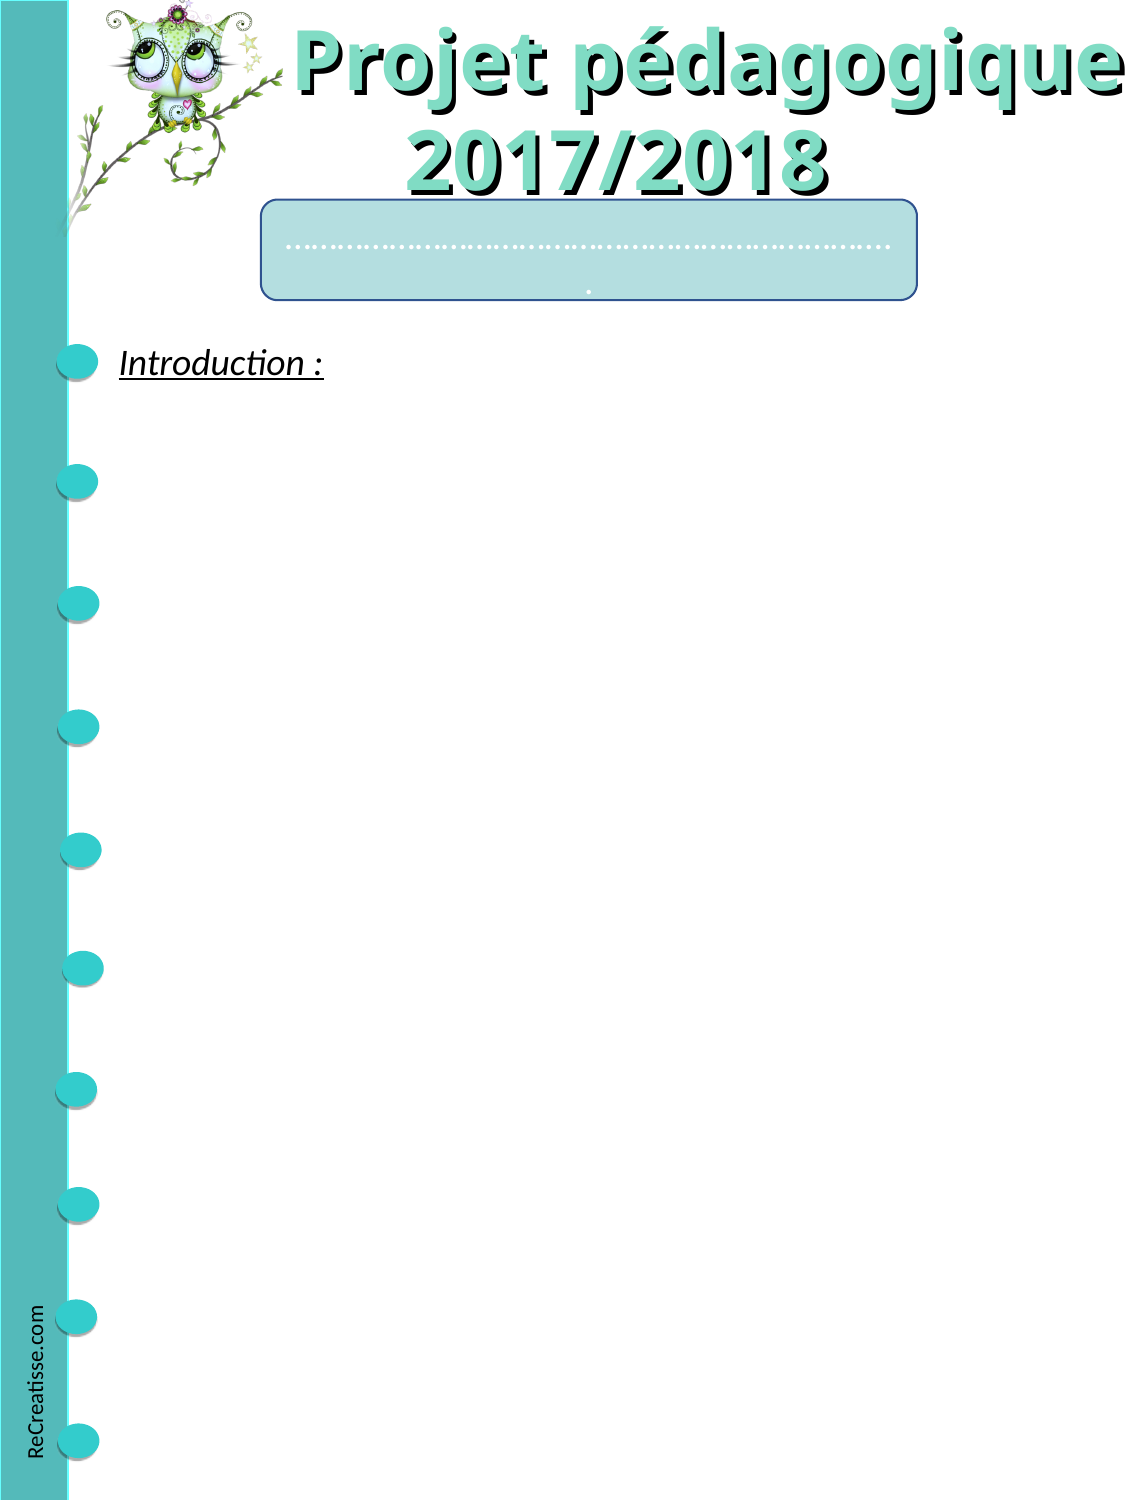

Projet pédagogique
 2017/2018
……………………………………………………………..
Introduction :
ReCreatisse.com